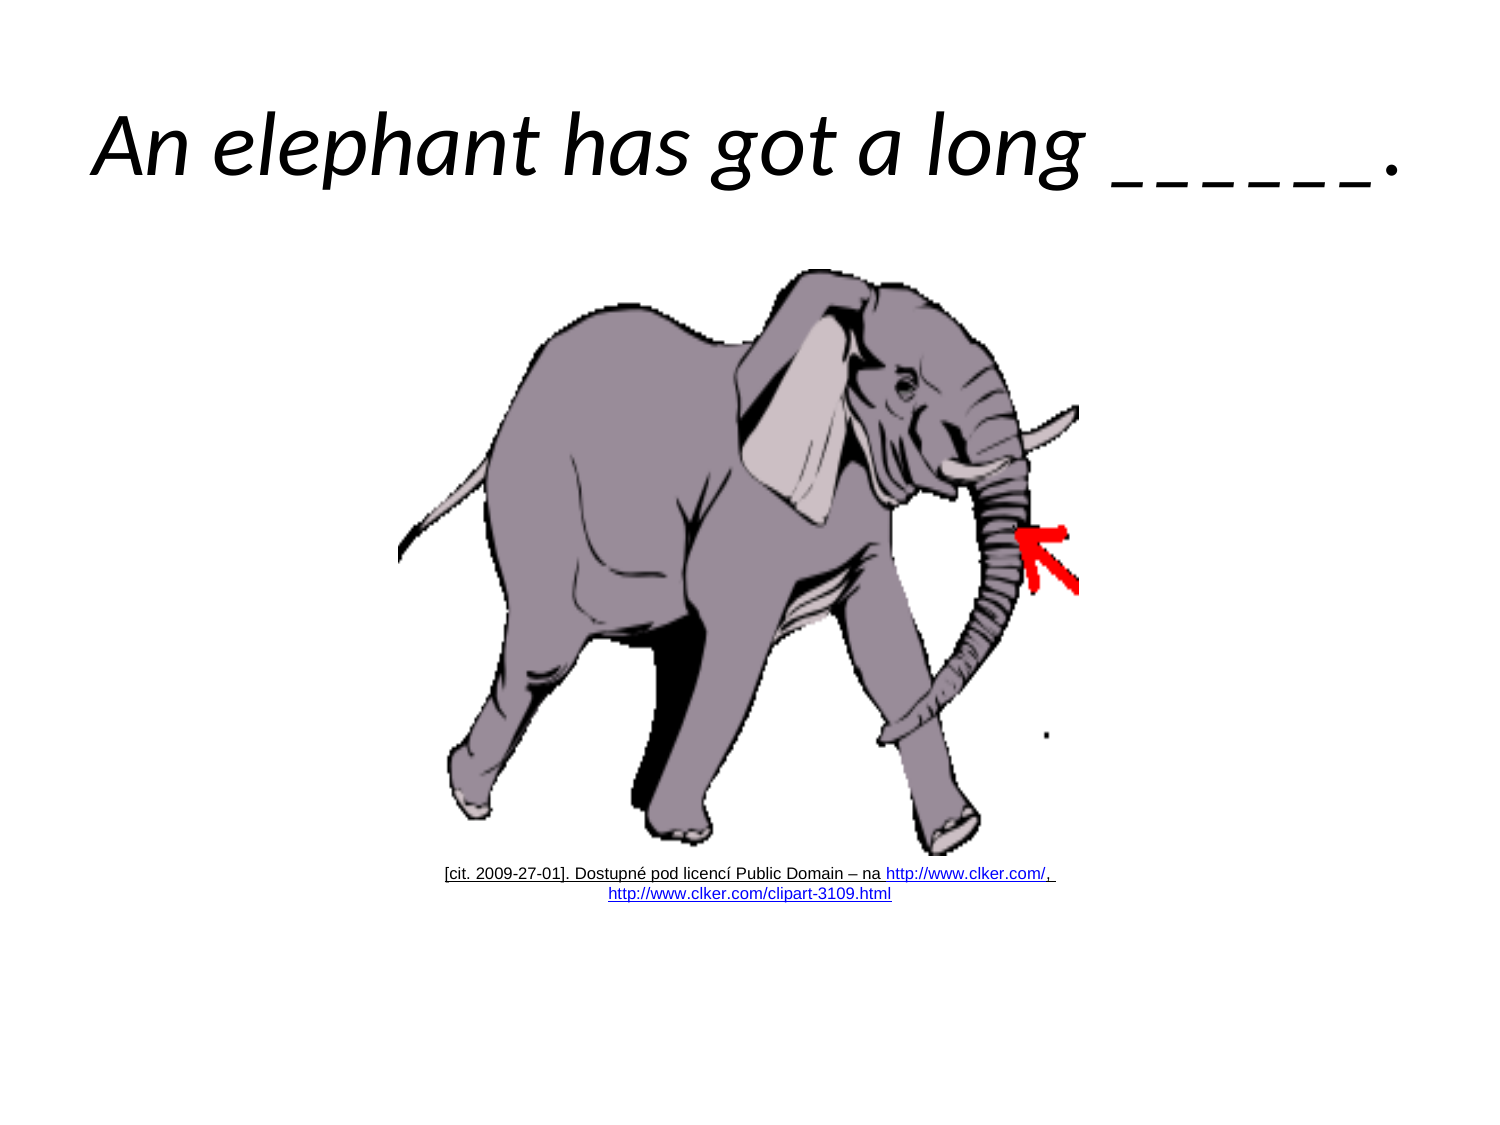

# An elephant has got a long ______.
[cit. 2009-27-01]. Dostupné pod licencí Public Domain – na http://www.clker.com/, http://www.clker.com/clipart-3109.html